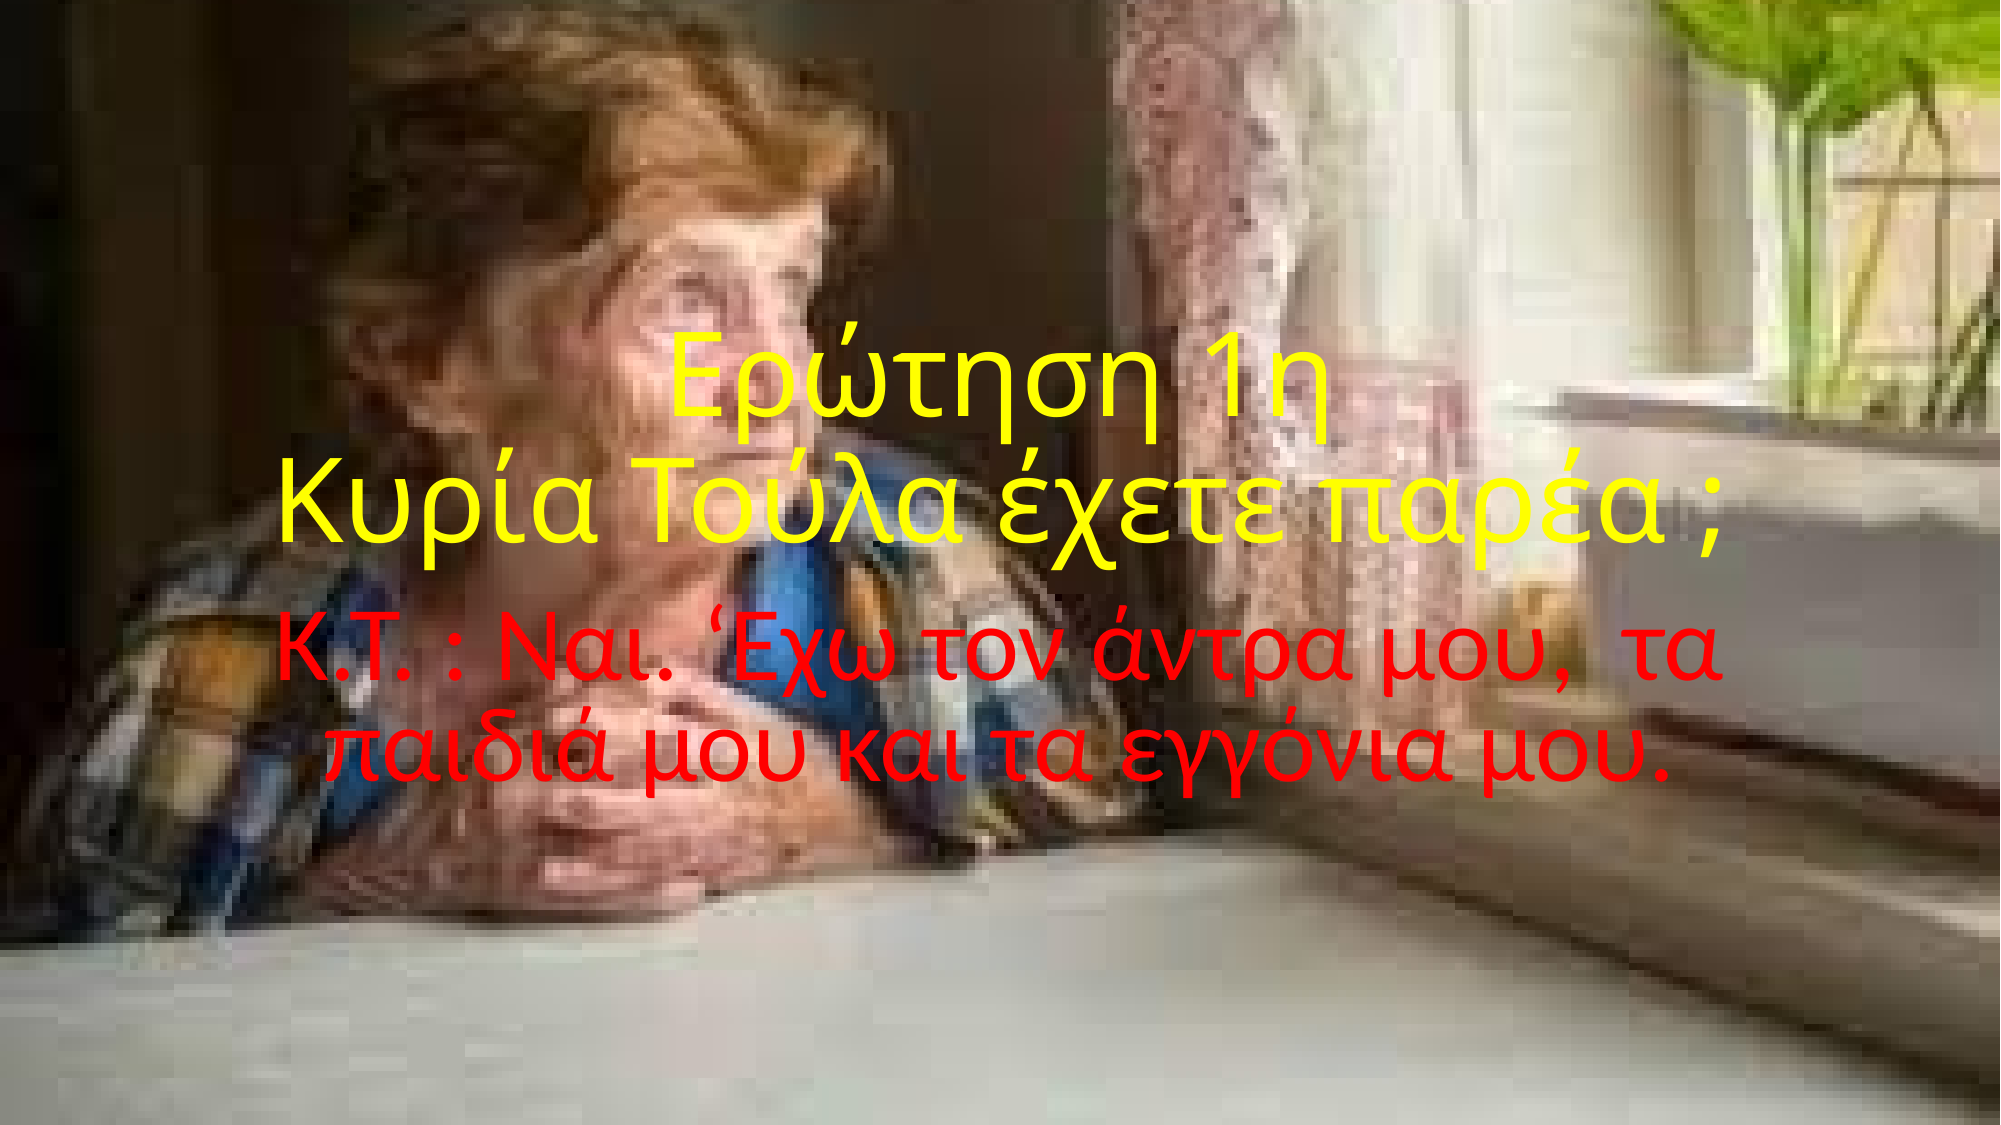

# Ερώτηση 1η Κυρία Τούλα έχετε παρέα ;
Κ.Τ. : Ναι. ‘Εχω τον άντρα μου, τα παιδιά μου και τα εγγόνια μου.